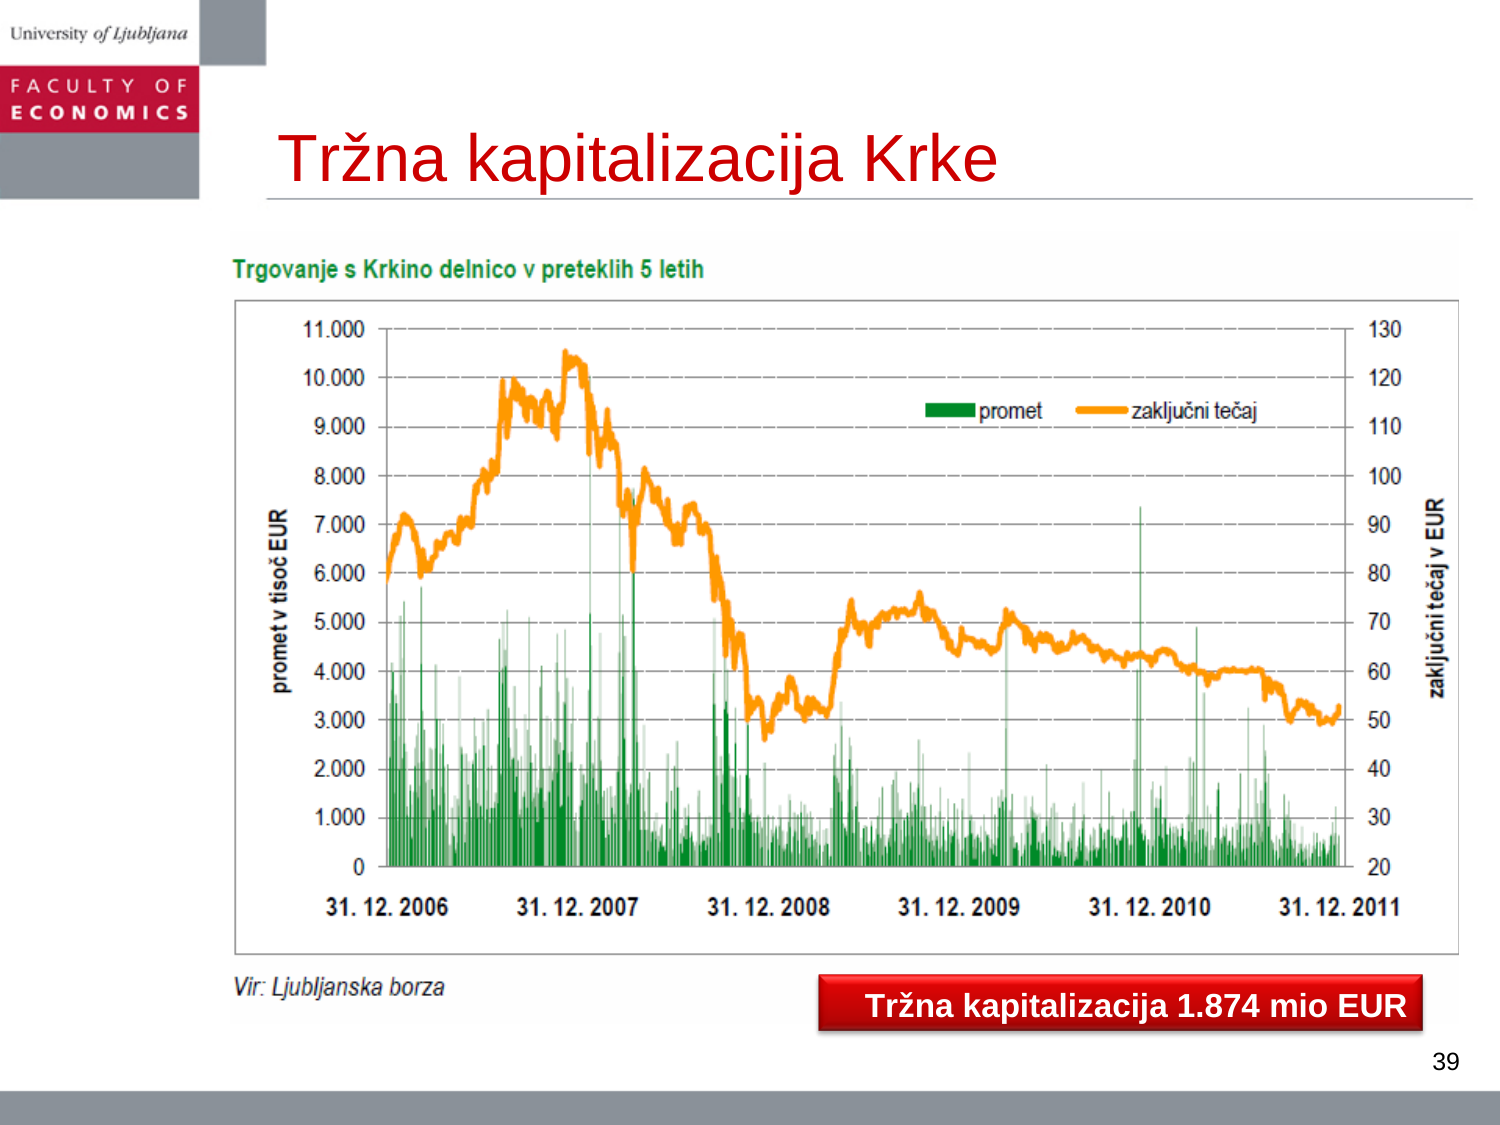

# Tržna kapitalizacija Krke
Tržna kapitalizacija 1.874 mio EUR